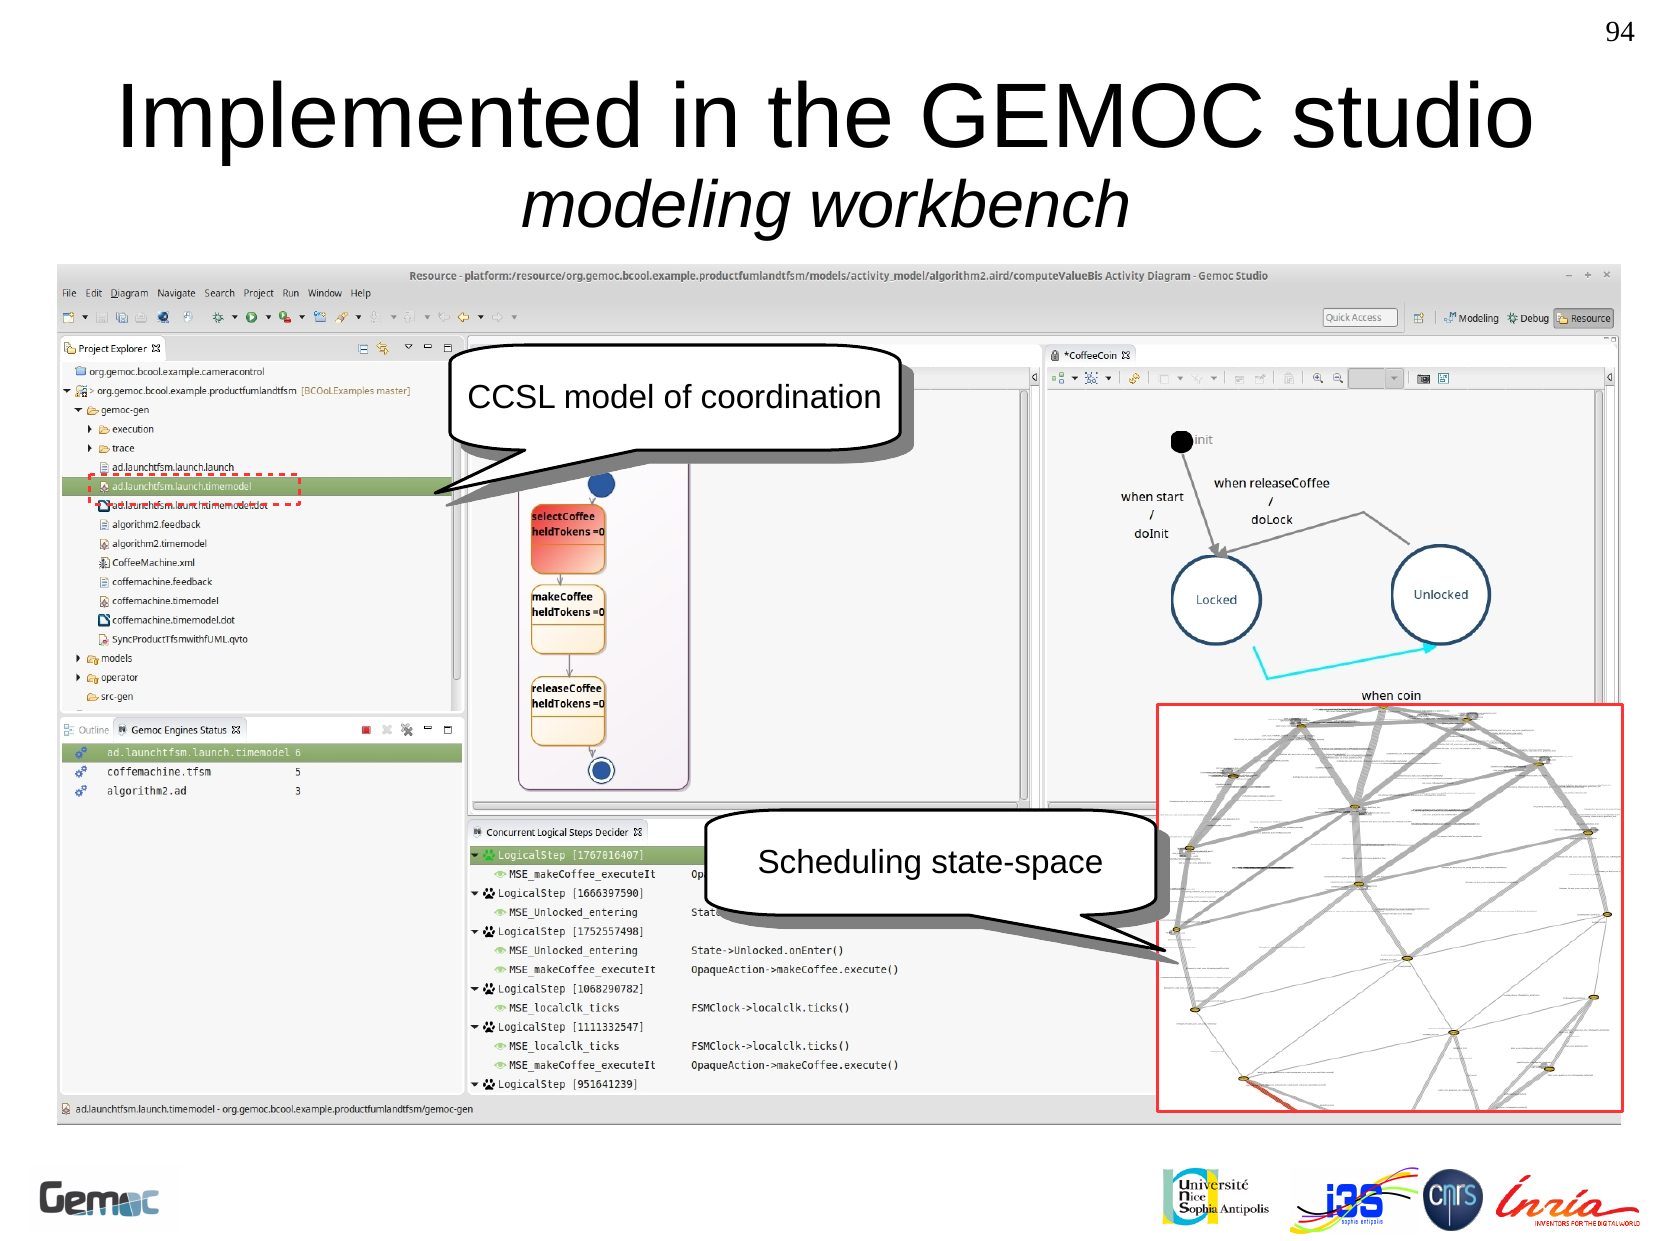

94
# Implemented in the GEMOC studio modeling workbench
CCSL model of coordination
Scheduling state-space